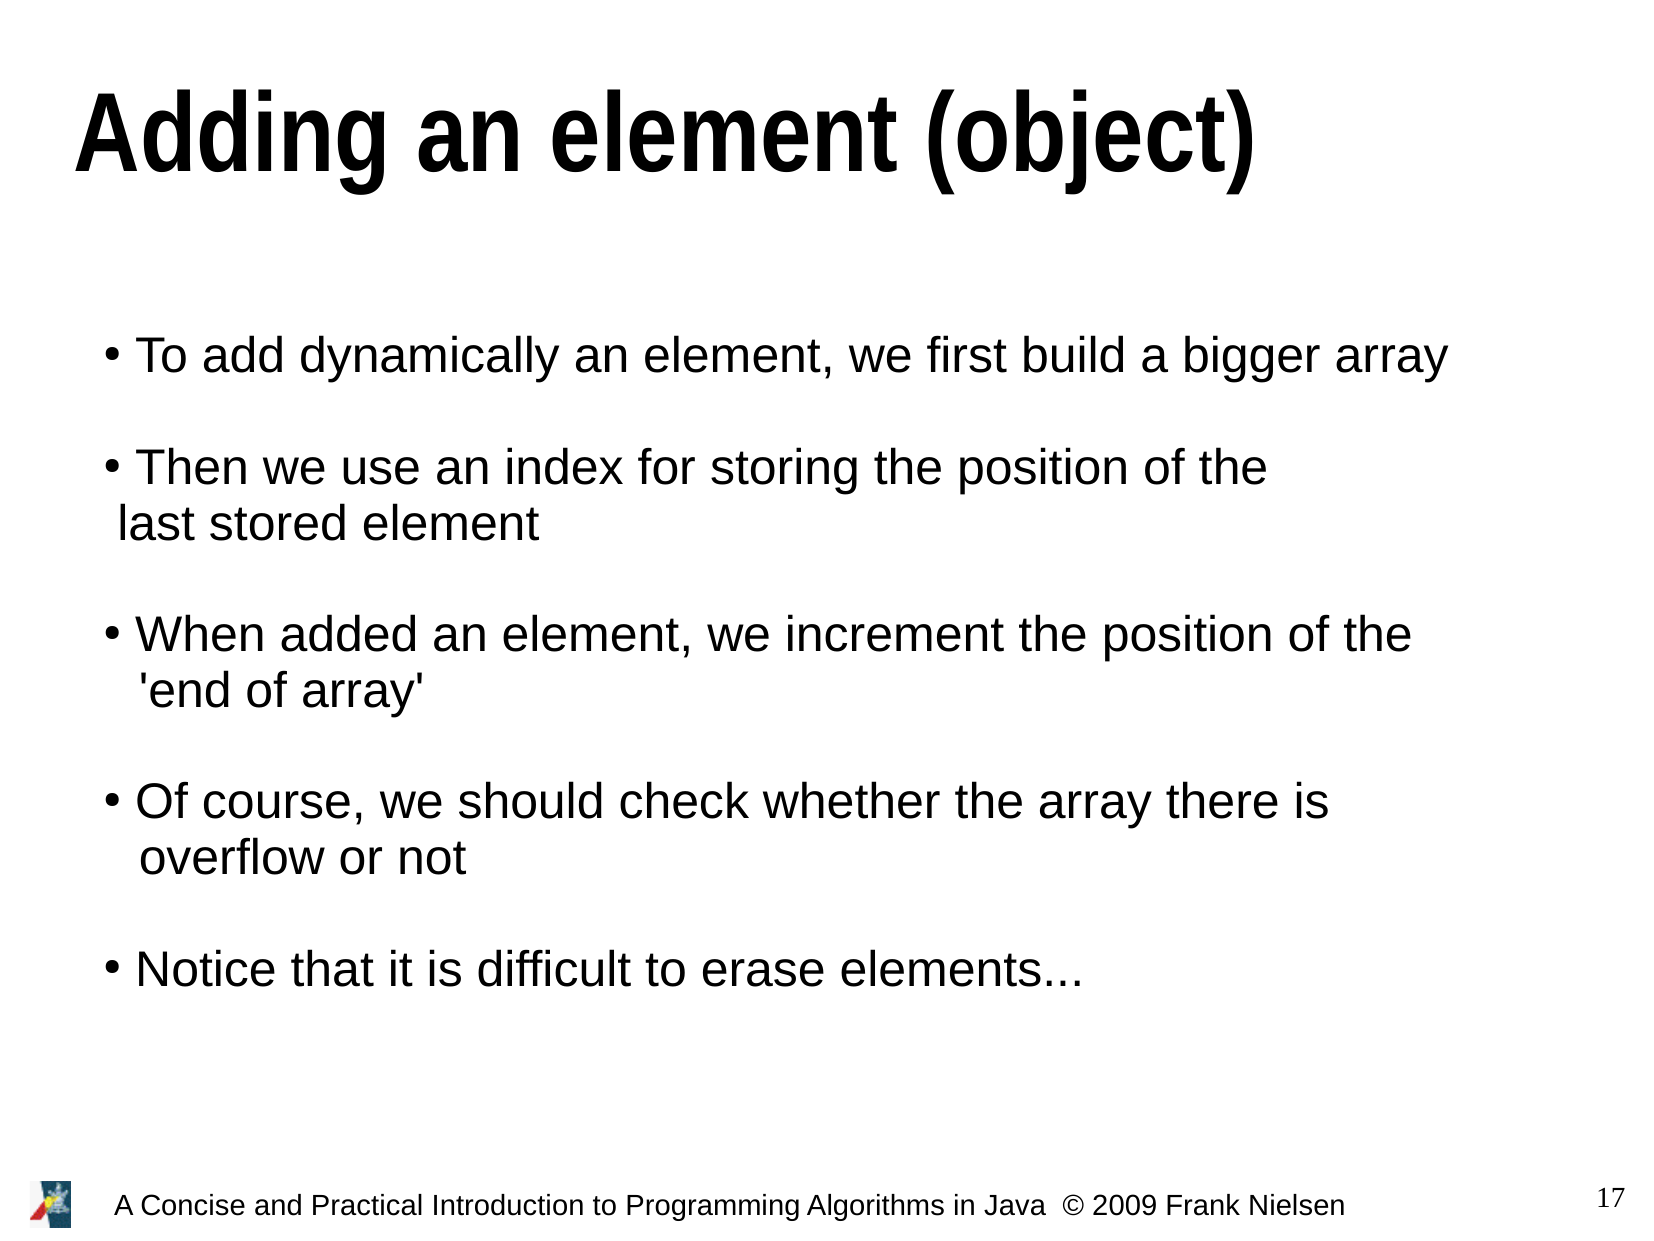

Adding an element (object)
 To add dynamically an element, we first build a bigger array
 Then we use an index for storing the position of the
 last stored element
 When added an element, we increment the position of the
'end of array'
 Of course, we should check whether the array there is
overflow or not
 Notice that it is difficult to erase elements...